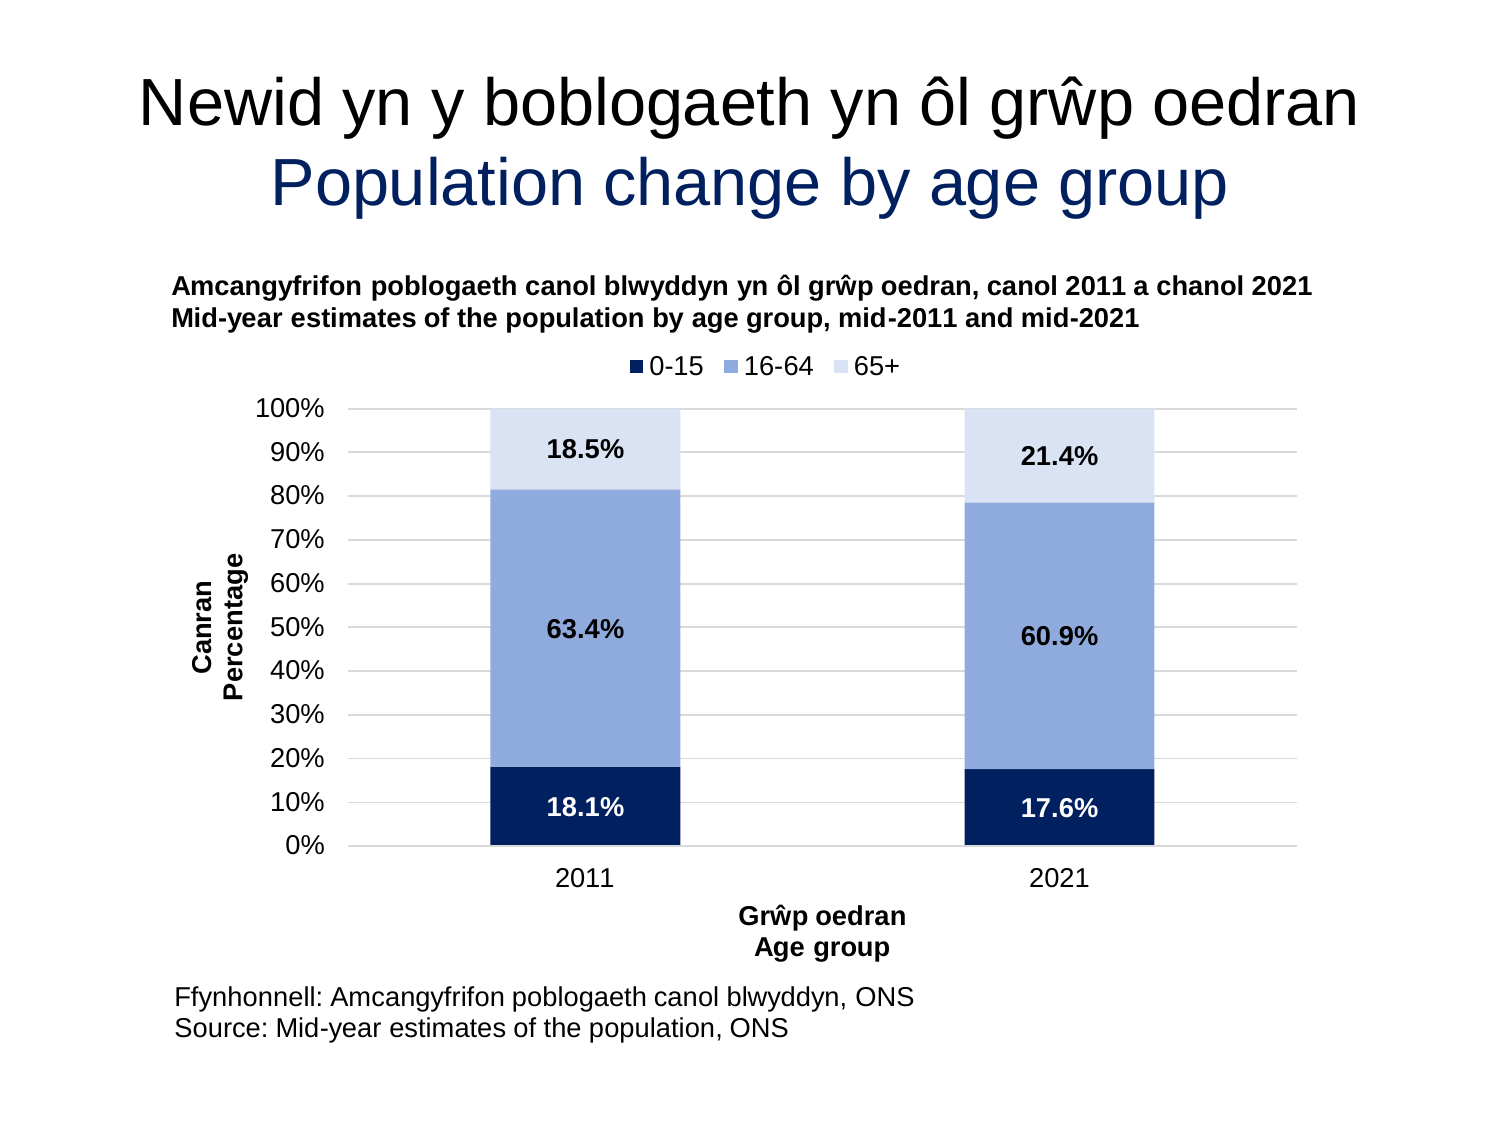

# Newid yn y boblogaeth yn ôl grŵp oedran Population change by age group